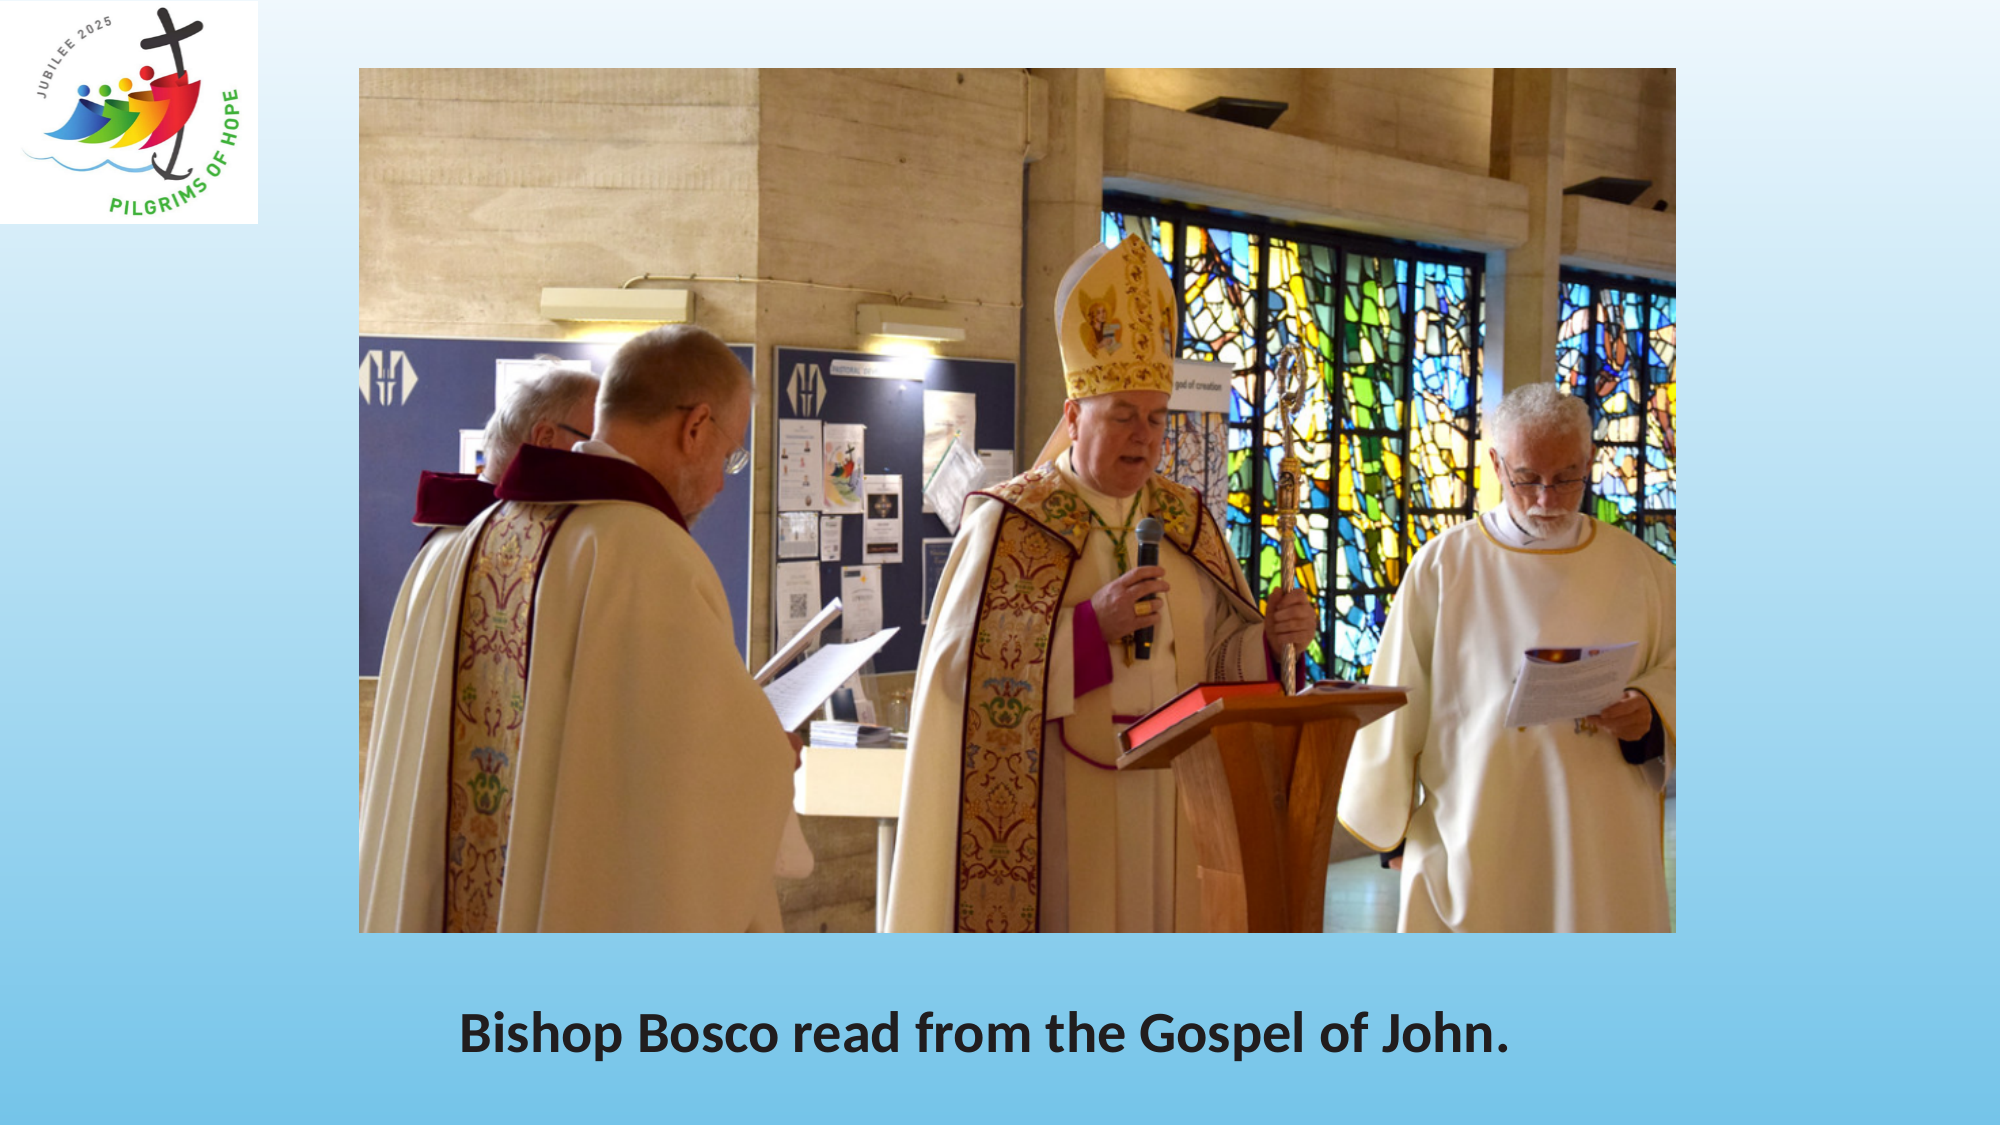

Bishop Bosco read from the Gospel of John.